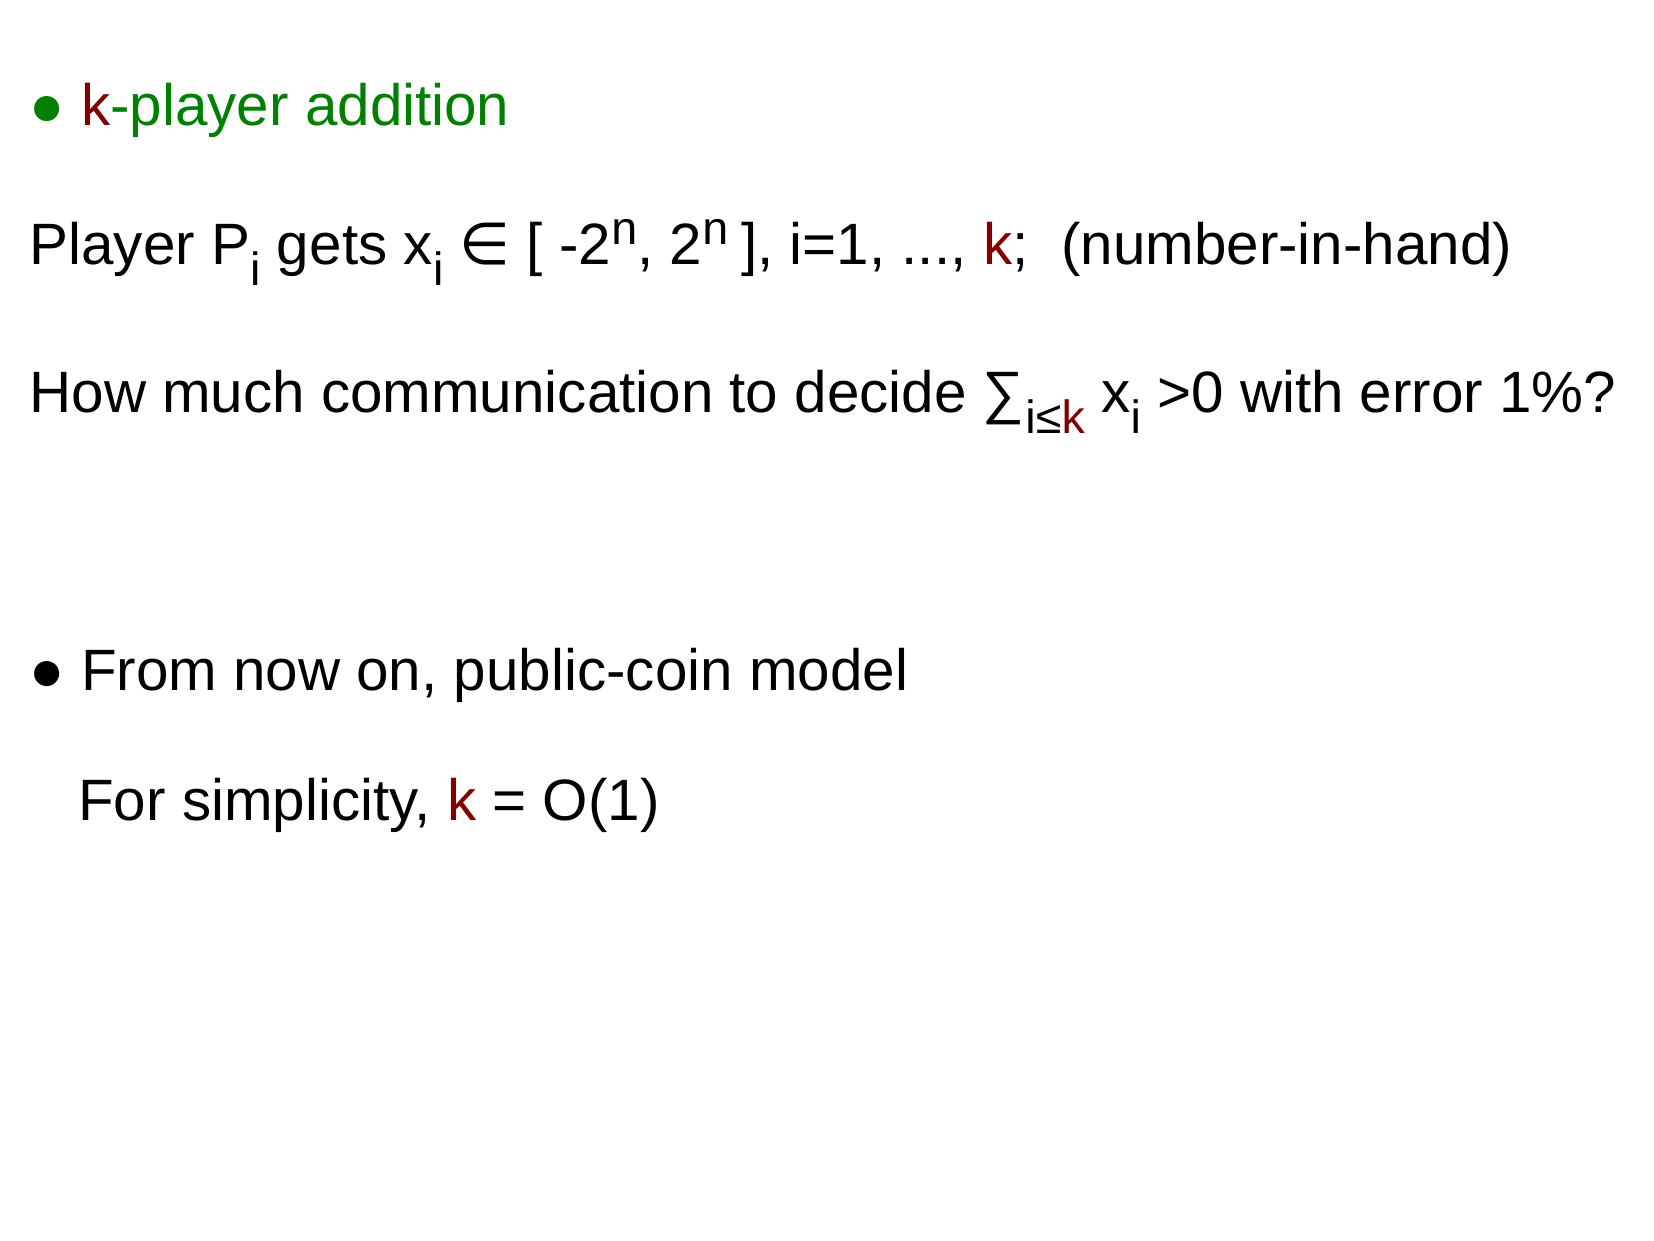

● k-player addition
Player Pi gets xi ∈ [ -2n, 2n ], i=1, ..., k; (number-in-hand)
How much communication to decide ∑i≤k xi >0 with error 1%?
● From now on, public-coin model
 For simplicity, k = O(1)
#